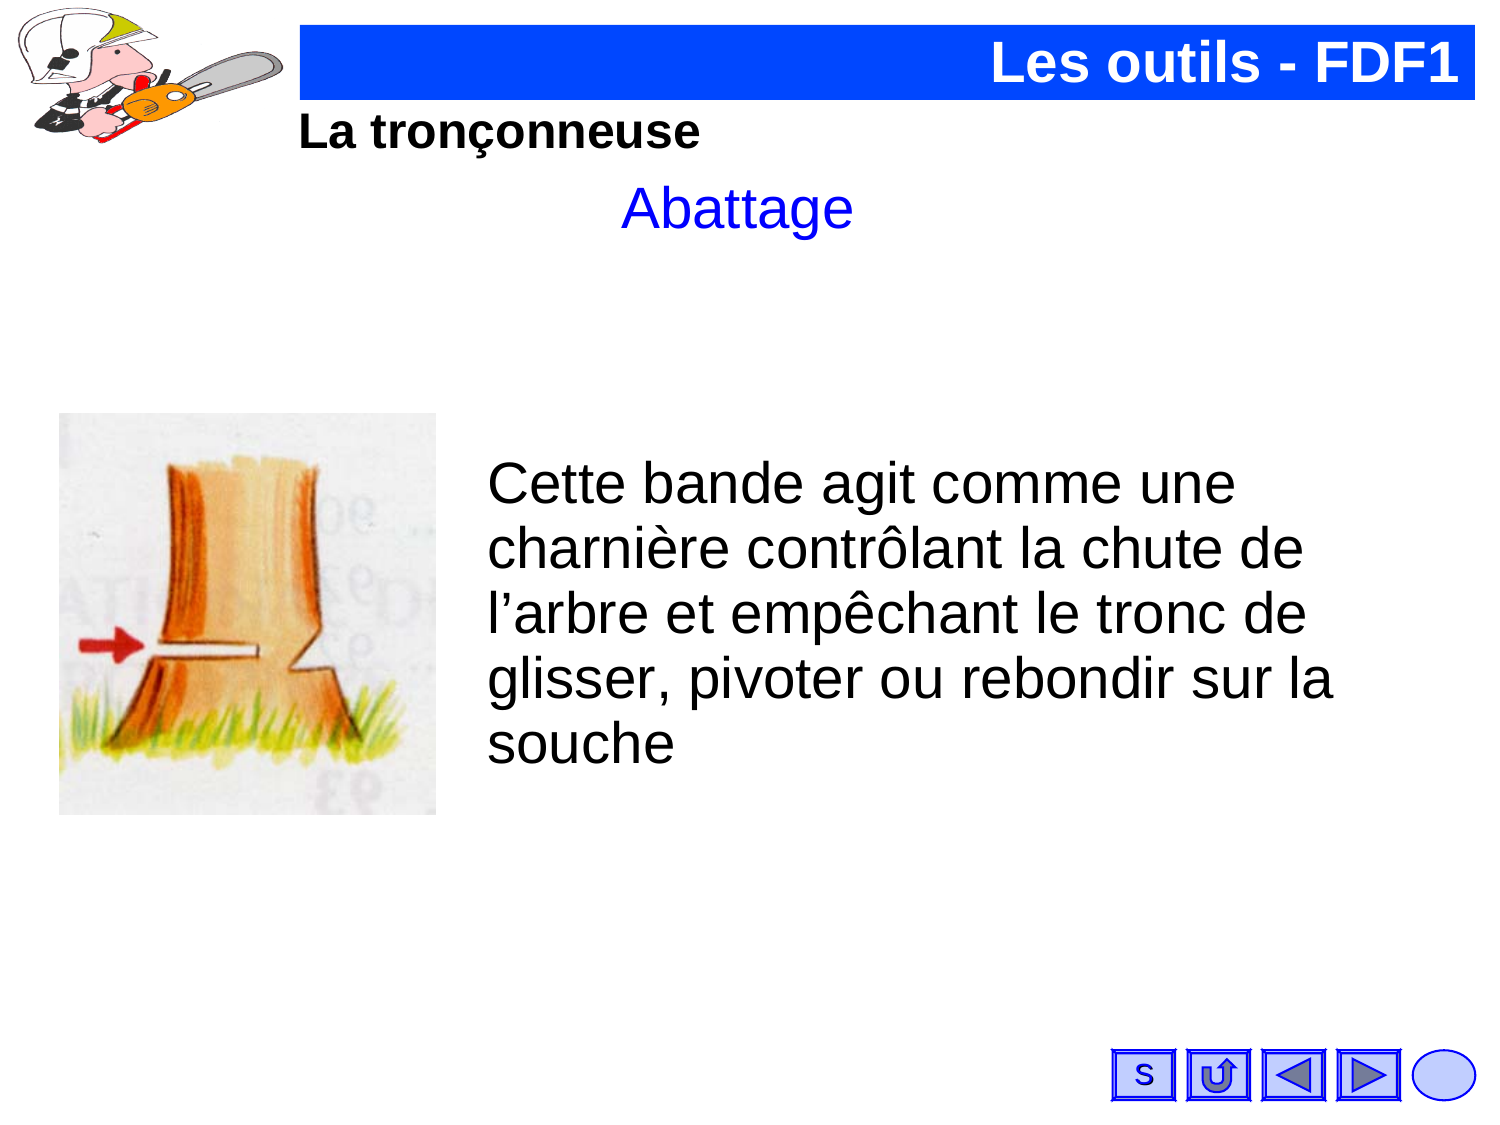

Les outils - FDF1
La tronçonneuse
Abattage
Cette bande agit comme une charnière contrôlant la chute de l’arbre et empêchant le tronc de glisser, pivoter ou rebondir sur la souche